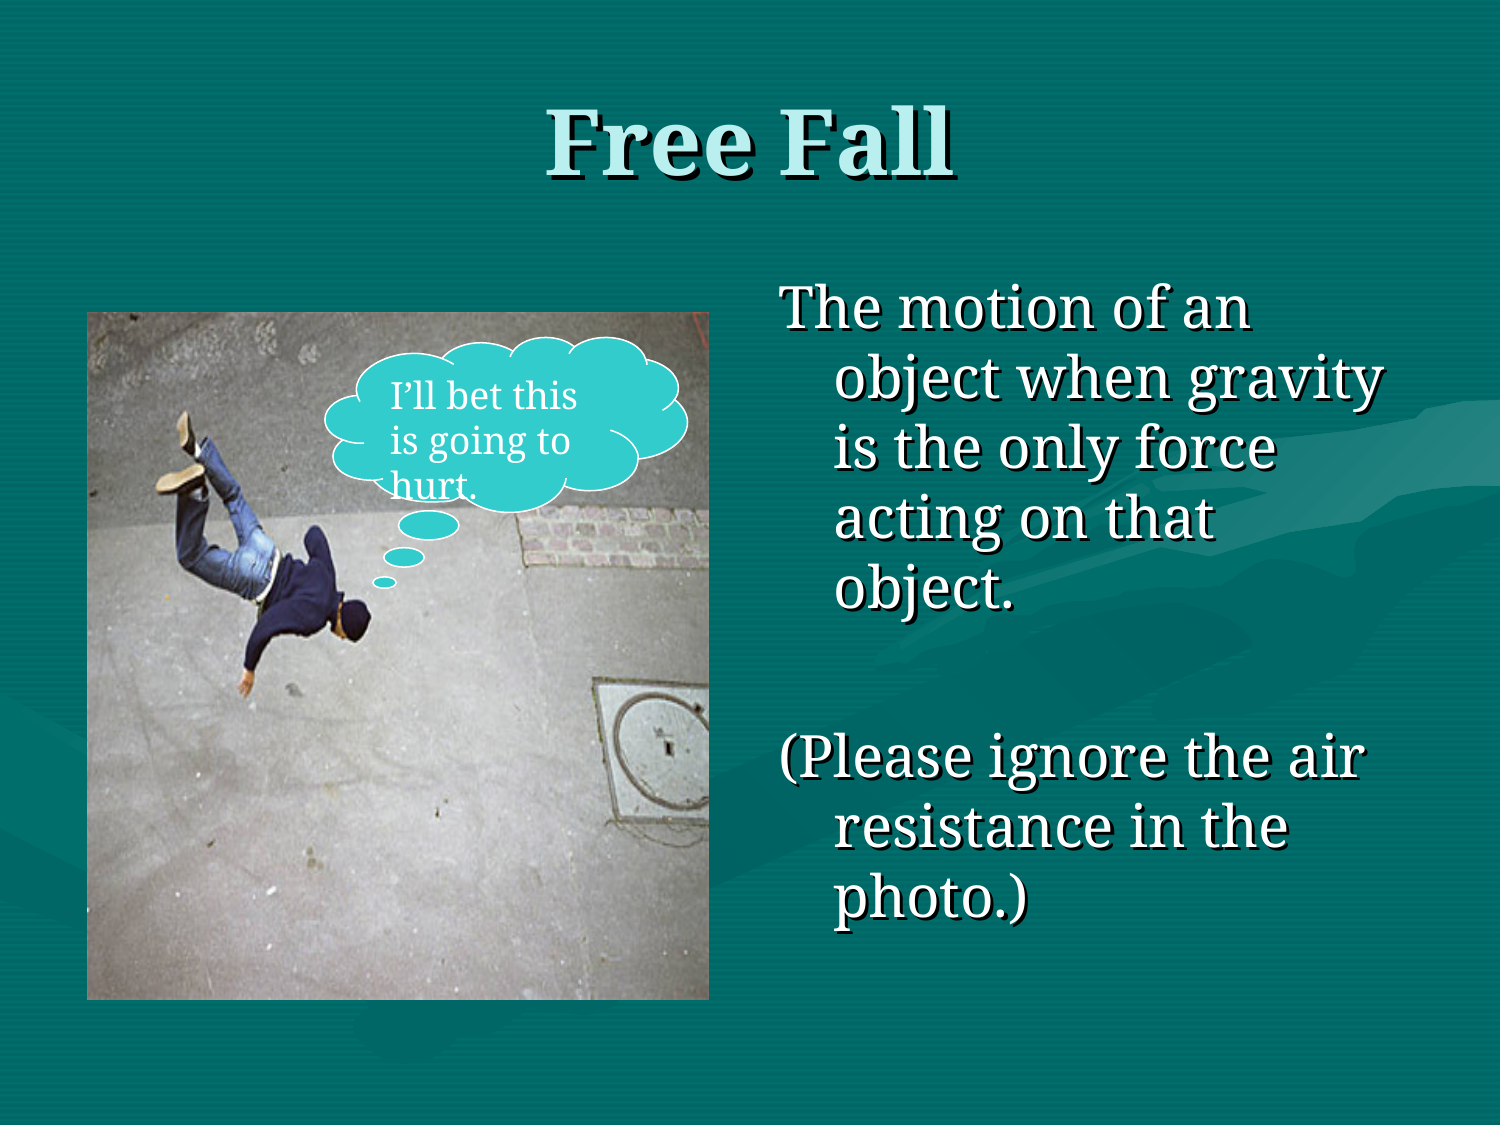

Free Fall
The motion of an object when gravity is the only force acting on that object.
(Please ignore the air resistance in the photo.)
I’ll bet this is going to hurt.